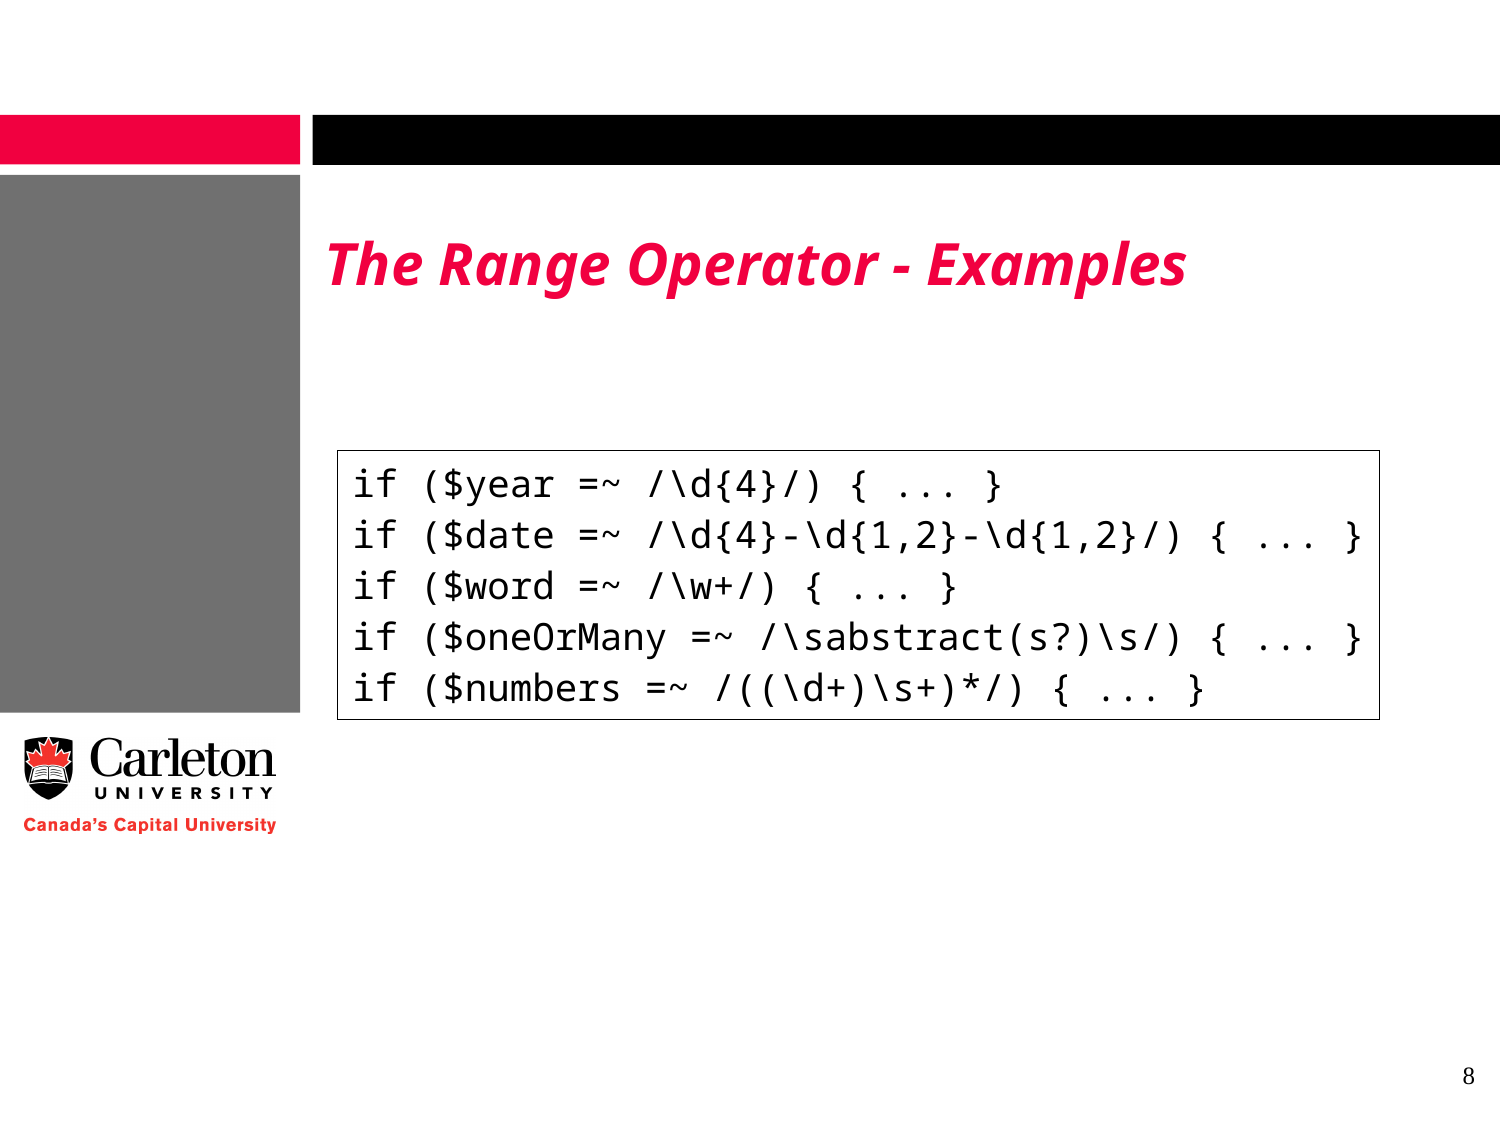

# The Range Operator - Examples
if ($year =~ /\d{4}/) { ... }
if ($date =~ /\d{4}-\d{1,2}-\d{1,2}/) { ... }
if ($word =~ /\w+/) { ... }
if ($oneOrMany =~ /\sabstract(s?)\s/) { ... }
if ($numbers =~ /((\d+)\s+)*/) { ... }
8